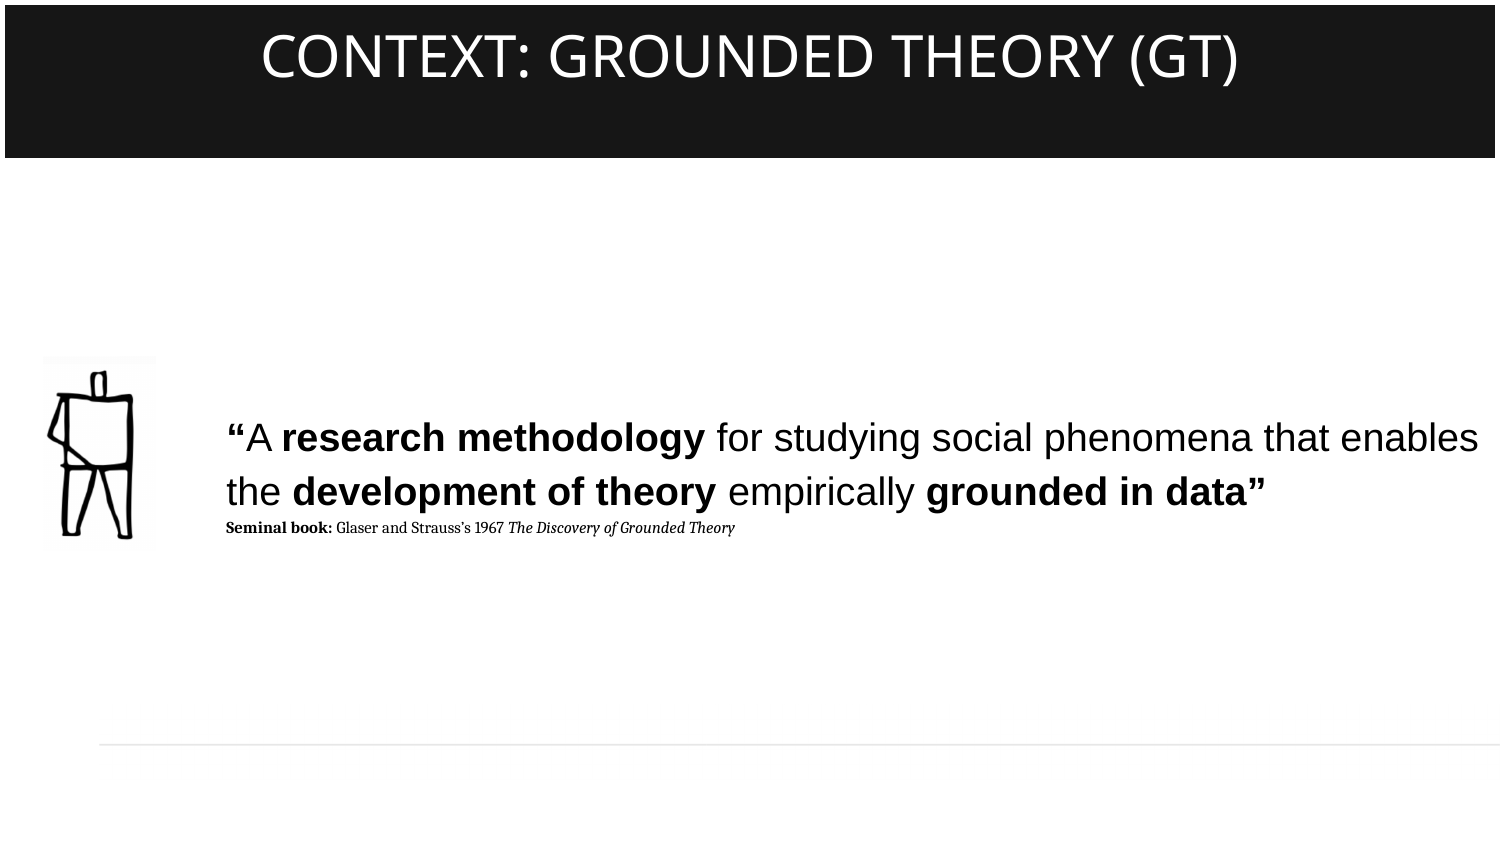

Context: Grounded Theory (GT)
# Hybrid research workflow
“A research methodology for studying social phenomena that enables the development of theory empirically grounded in data”
Seminal book: Glaser and Strauss’s 1967 The Discovery of Grounded Theory